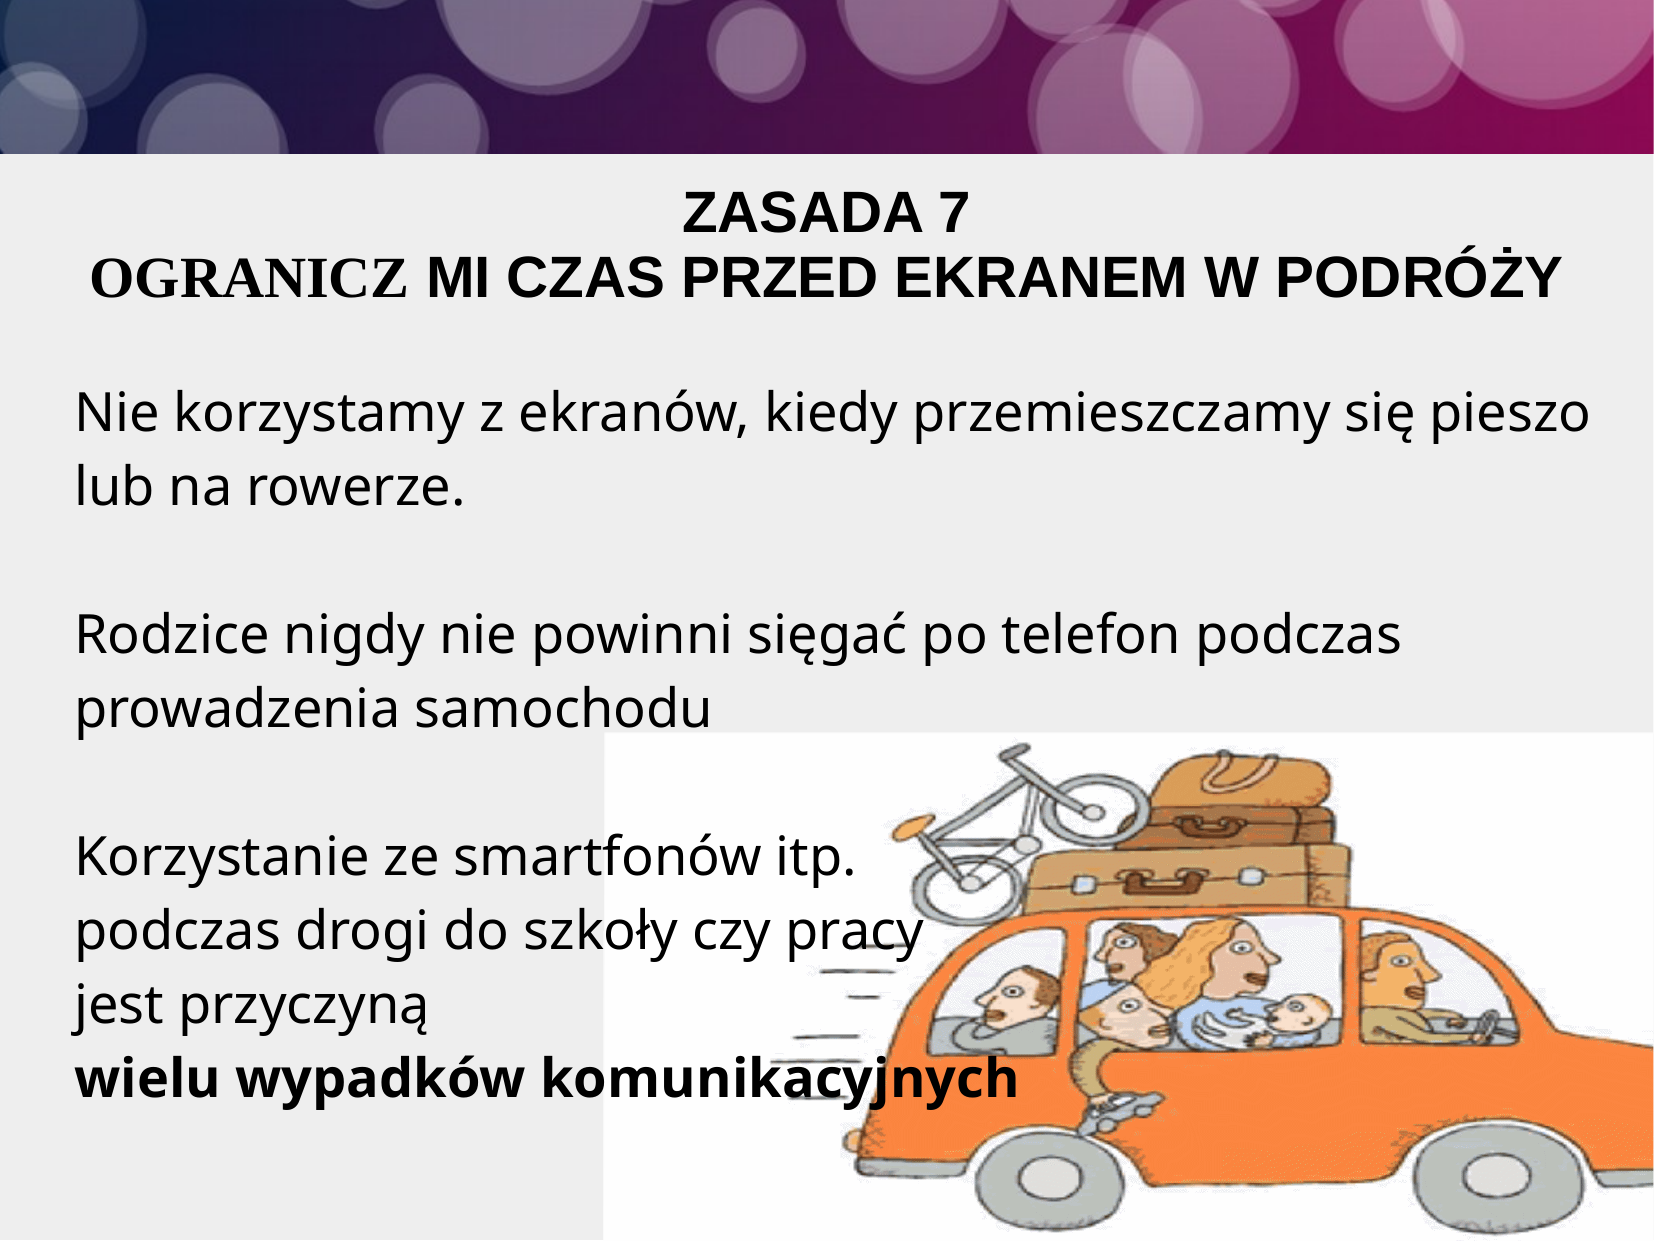

# ZASADA 7 OGRANICZ MI CZAS PRZED EKRANEM W PODRÓŻY
Nie korzystamy z ekranów, kiedy przemieszczamy się pieszo lub na rowerze.
Rodzice nigdy nie powinni sięgać po telefon podczas prowadzenia samochodu
Korzystanie ze smartfonów itp.
podczas drogi do szkoły czy pracy
jest przyczyną
wielu wypadków komunikacyjnych